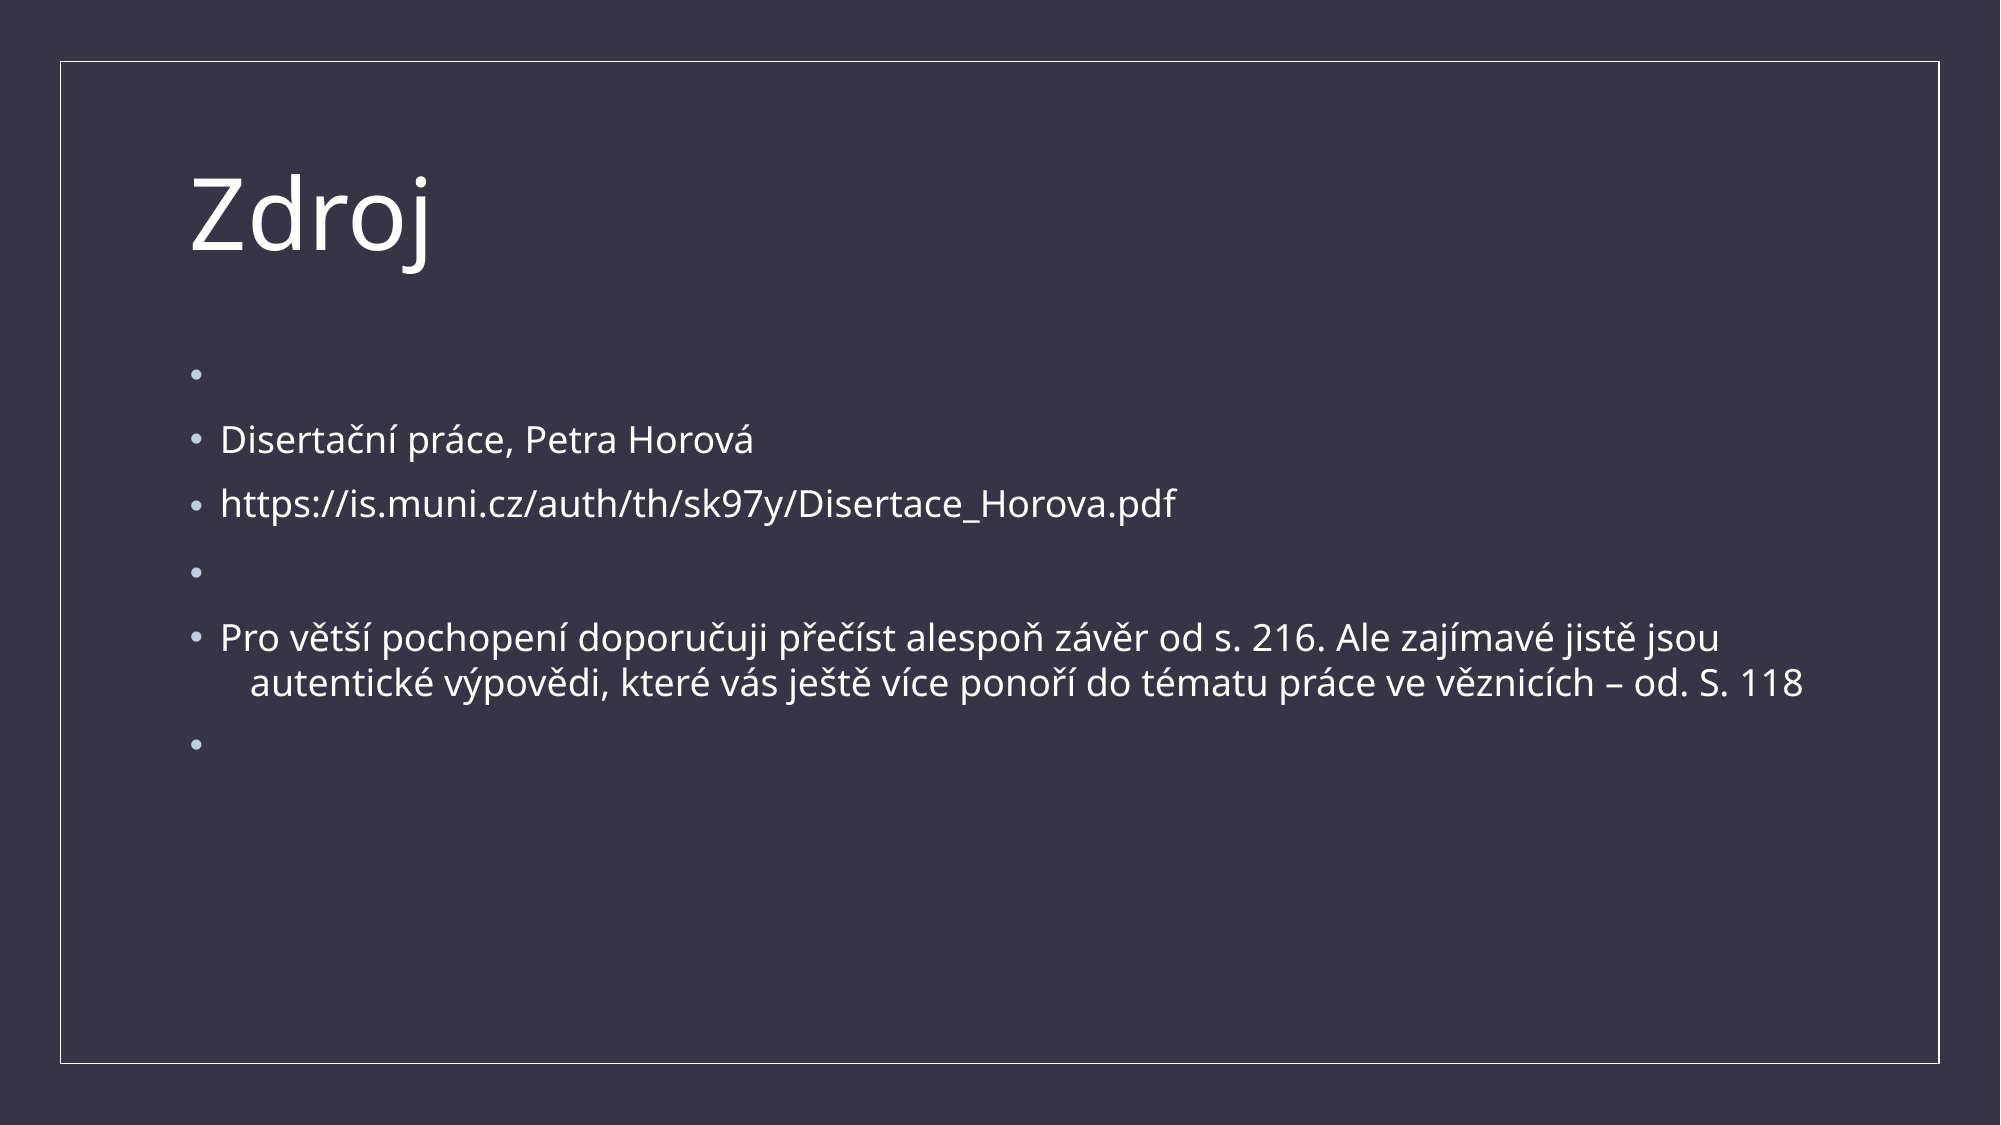

# Zdroj
Disertační práce, Petra Horová
https://is.muni.cz/auth/th/sk97y/Disertace_Horova.pdf
Pro větší pochopení doporučuji přečíst alespoň závěr od s. 216. Ale zajímavé jistě jsou autentické výpovědi, které vás ještě více ponoří do tématu práce ve věznicích – od. S. 118